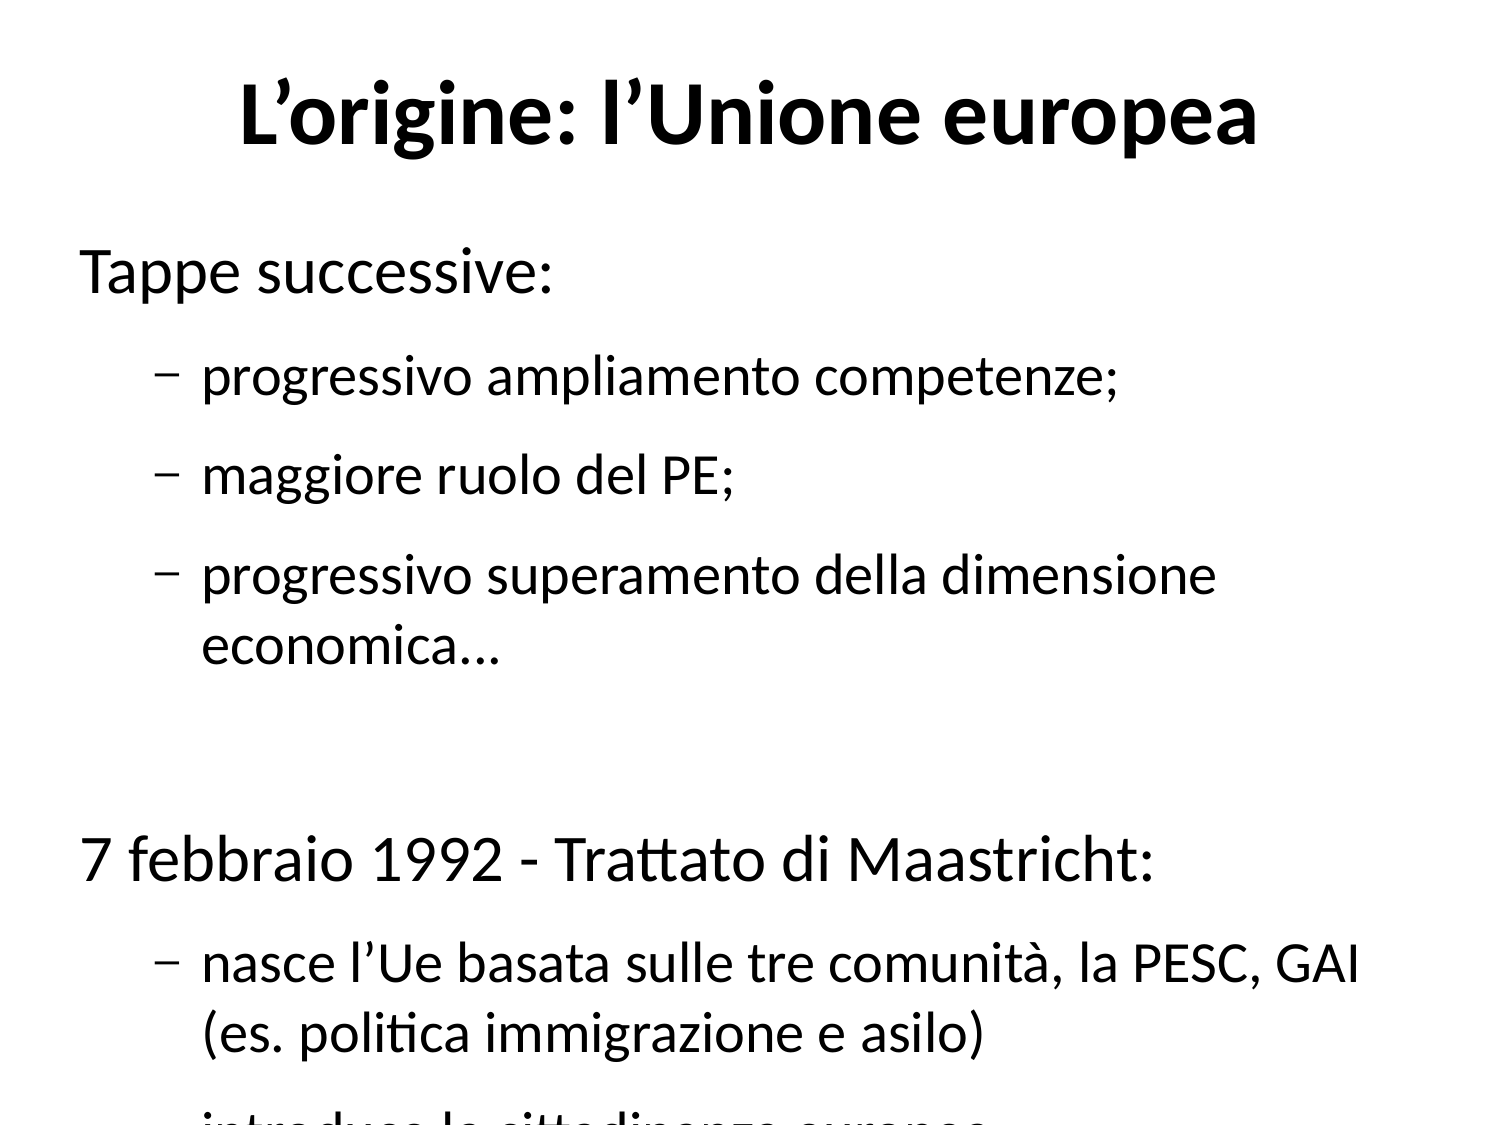

# L’origine: l’Unione europea
Tappe successive:
progressivo ampliamento competenze;
maggiore ruolo del PE;
progressivo superamento della dimensione economica...
7 febbraio 1992 - Trattato di Maastricht:
nasce l’Ue basata sulle tre comunità, la PESC, GAI (es. politica immigrazione e asilo)
introduce la cittadinanza europea
avvia le fasi per l’introduzione dell’euro
Trattati di Amsterdam (1997) e Nizza (2003): comunitarizzazione di settori come immigrazione e asilo, abolizione controlli alle frontiere interne, attenzione ai diritti e politica sociale...